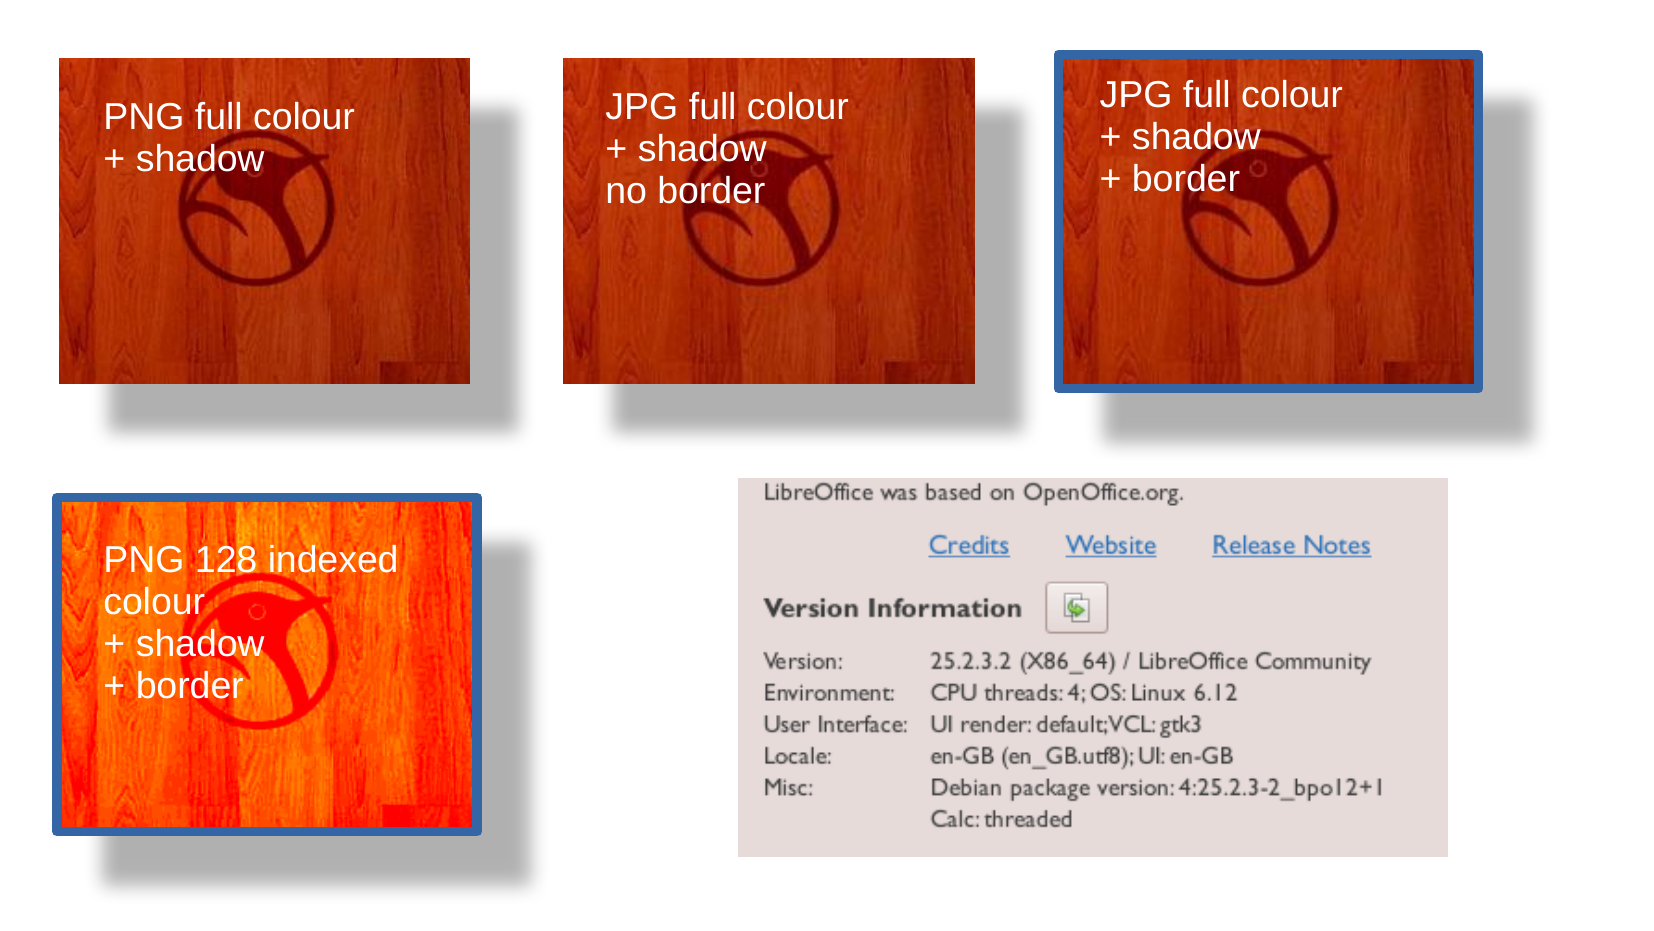

JPG full colour
+ shadow
+ border
JPG full colour
+ shadow
no border
PNG full colour
+ shadow
PNG 128 indexed
colour
+ shadow
+ border